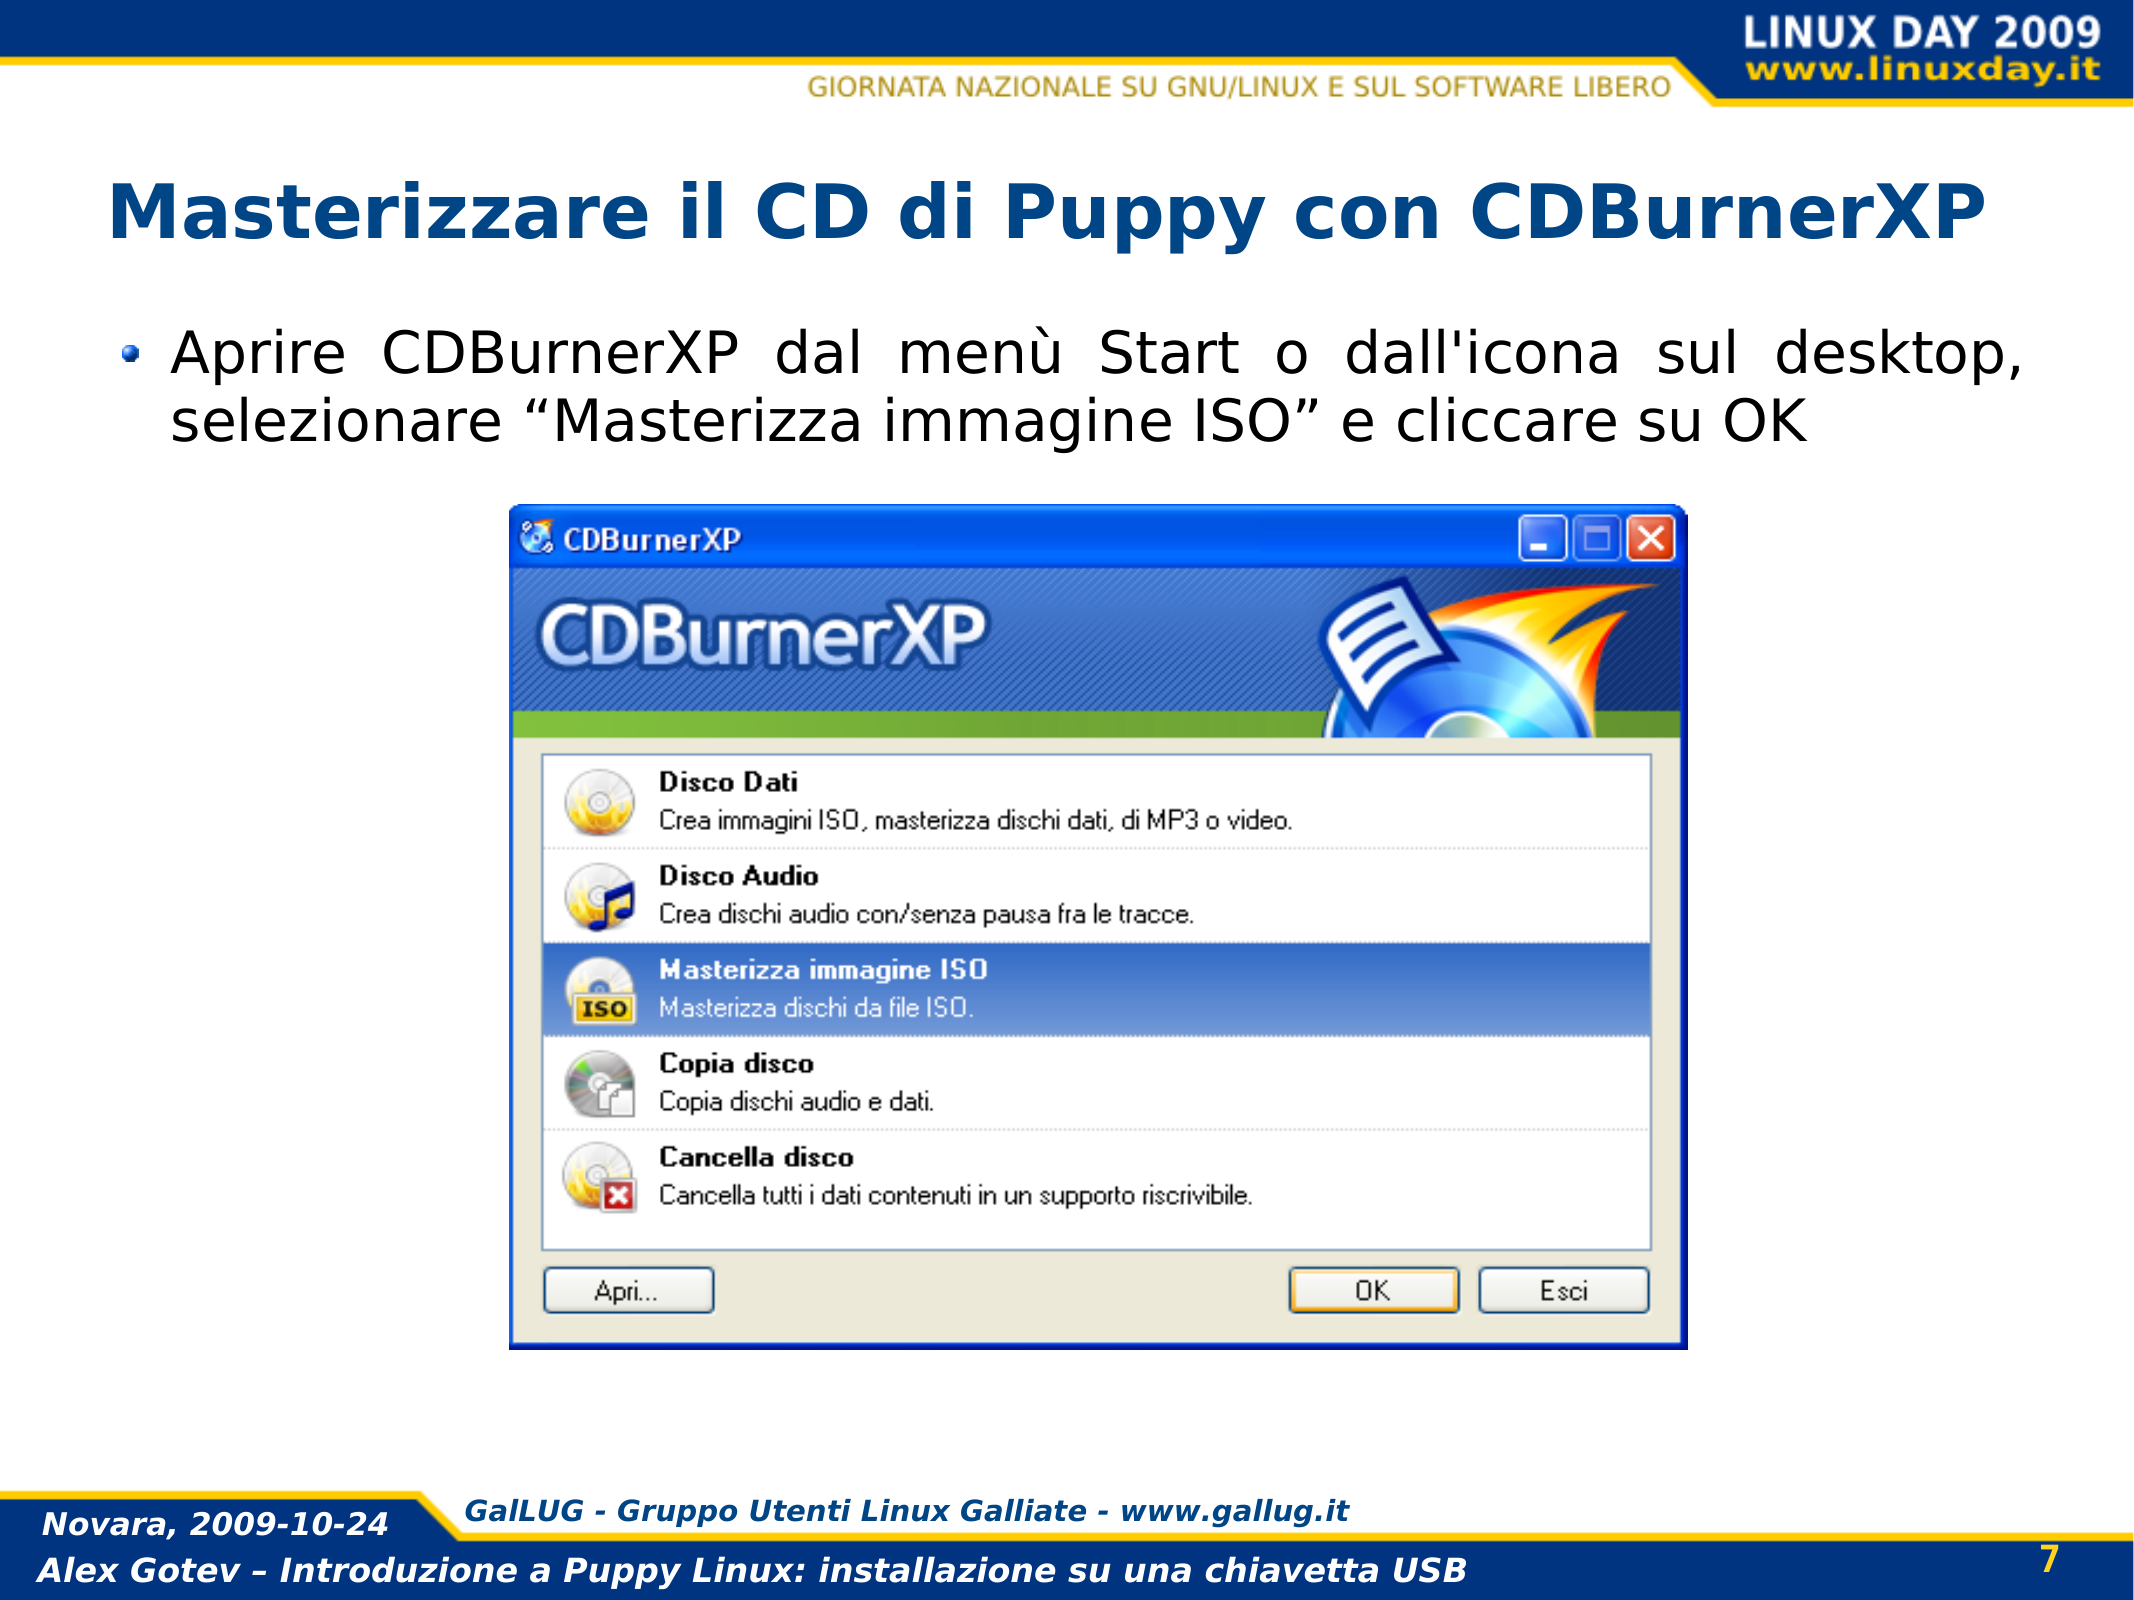

# Masterizzare il CD di Puppy con CDBurnerXP
Aprire CDBurnerXP dal menù Start o dall'icona sul desktop, selezionare “Masterizza immagine ISO” e cliccare su OK